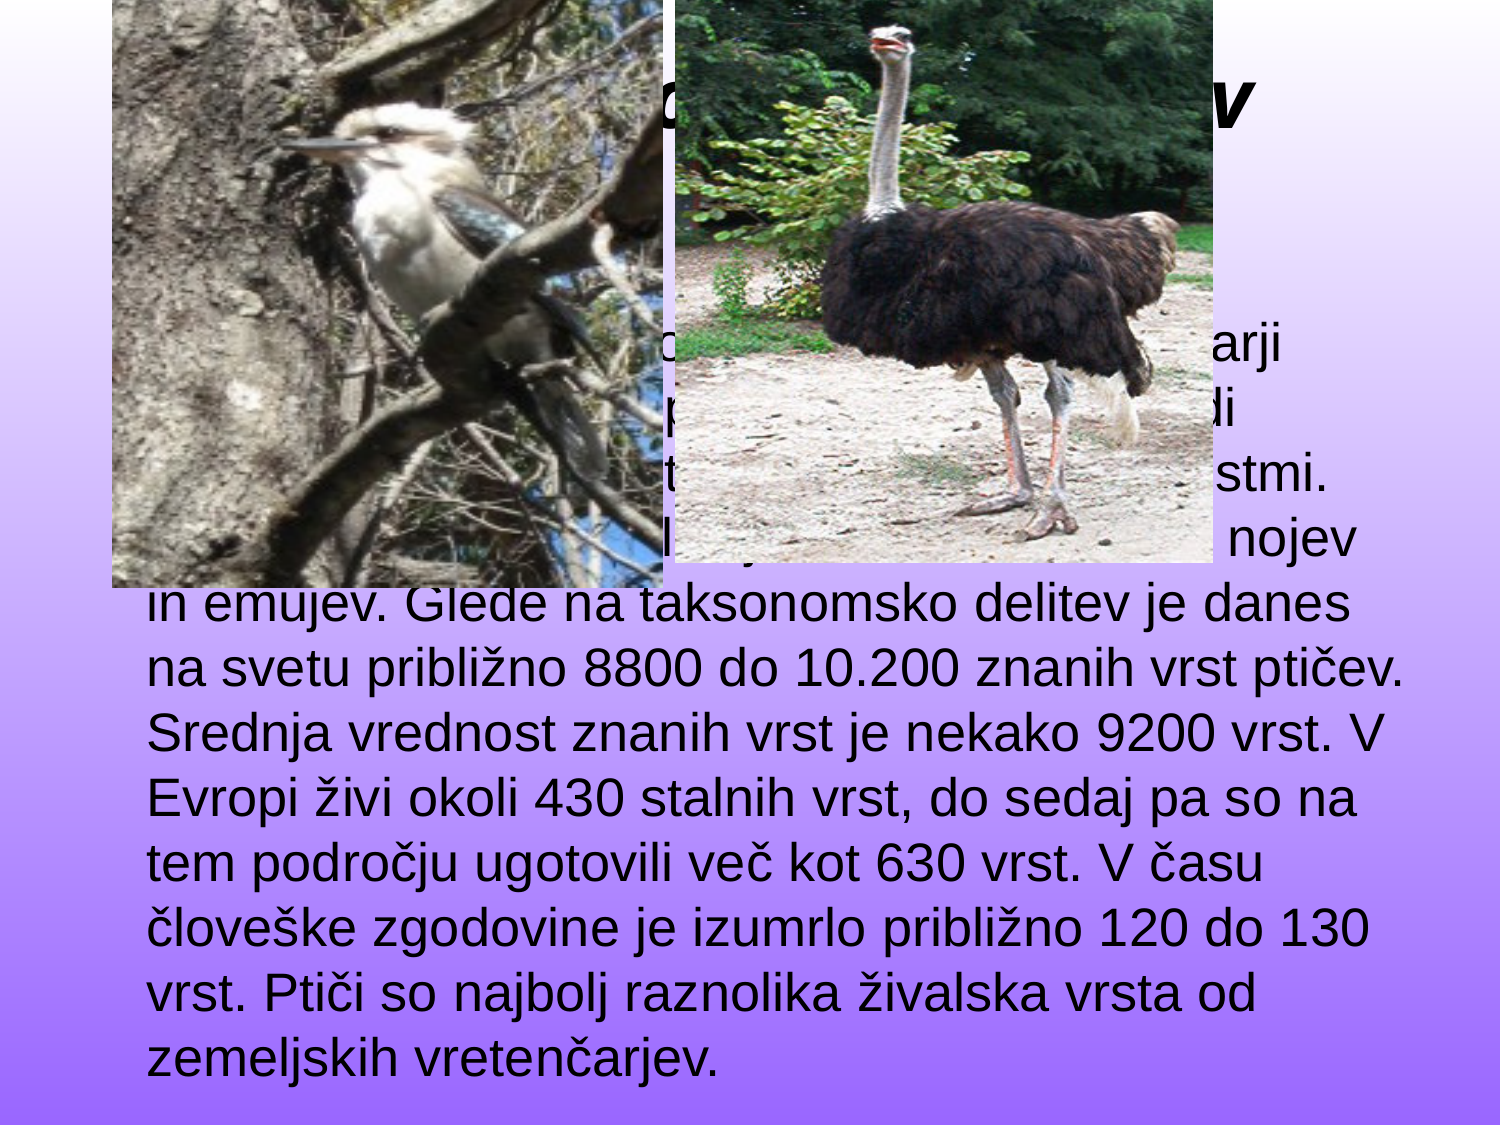

Nekaj osnovnih podatkov
 Ptiči ali ptice so dvonožni, toplokrvni vretenčarji (Vertebrata), pokriti s perjem, s sprednjimi udi spremenjenimi v peruti z lahkimi in votlimi kostmi. Ptiči imajo velikost kolibrijev in vse do velikih nojev in emujev. Glede na taksonomsko delitev je danes na svetu približno 8800 do 10.200 znanih vrst ptičev. Srednja vrednost znanih vrst je nekako 9200 vrst. V Evropi živi okoli 430 stalnih vrst, do sedaj pa so na tem področju ugotovili več kot 630 vrst. V času človeške zgodovine je izumrlo približno 120 do 130 vrst. Ptiči so najbolj raznolika živalska vrsta od zemeljskih vretenčarjev.